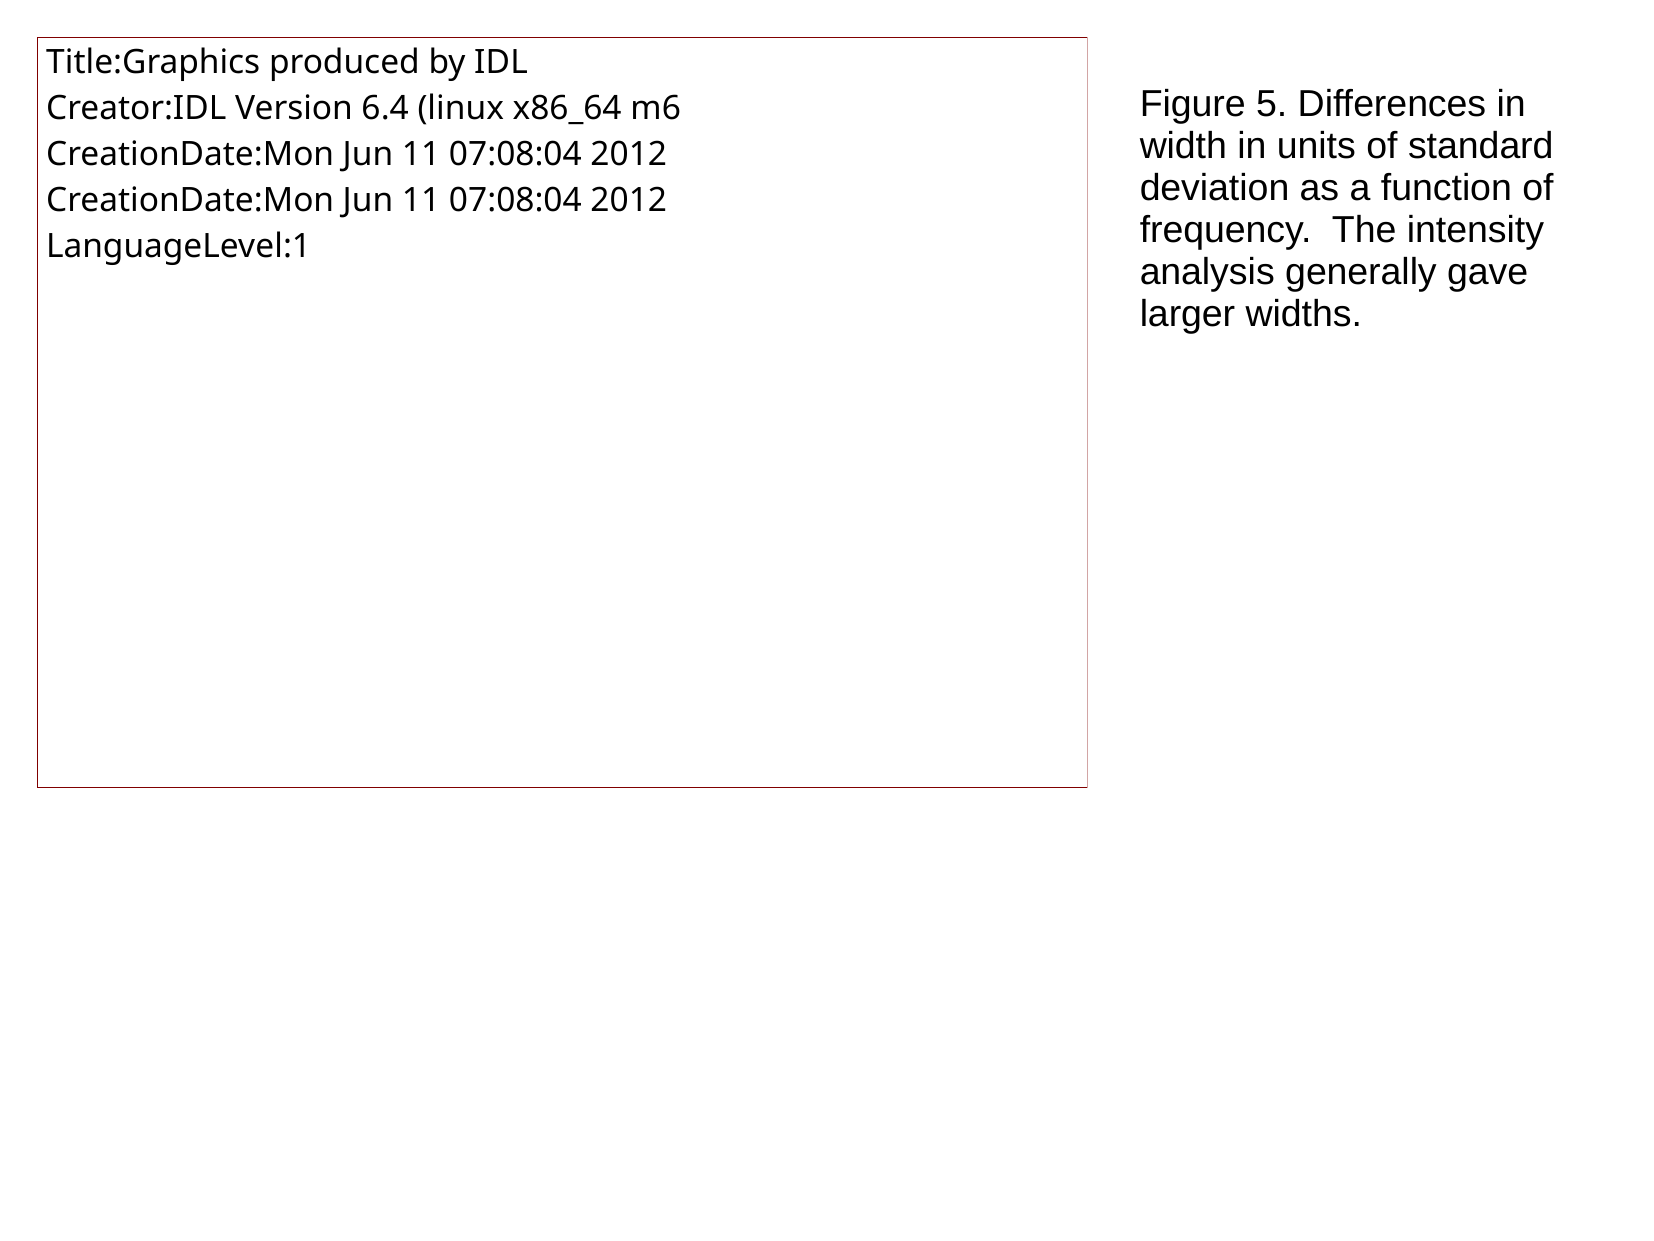

Figure 5. Differences in width in units of standard deviation as a function of frequency. The intensity analysis generally gave larger widths.